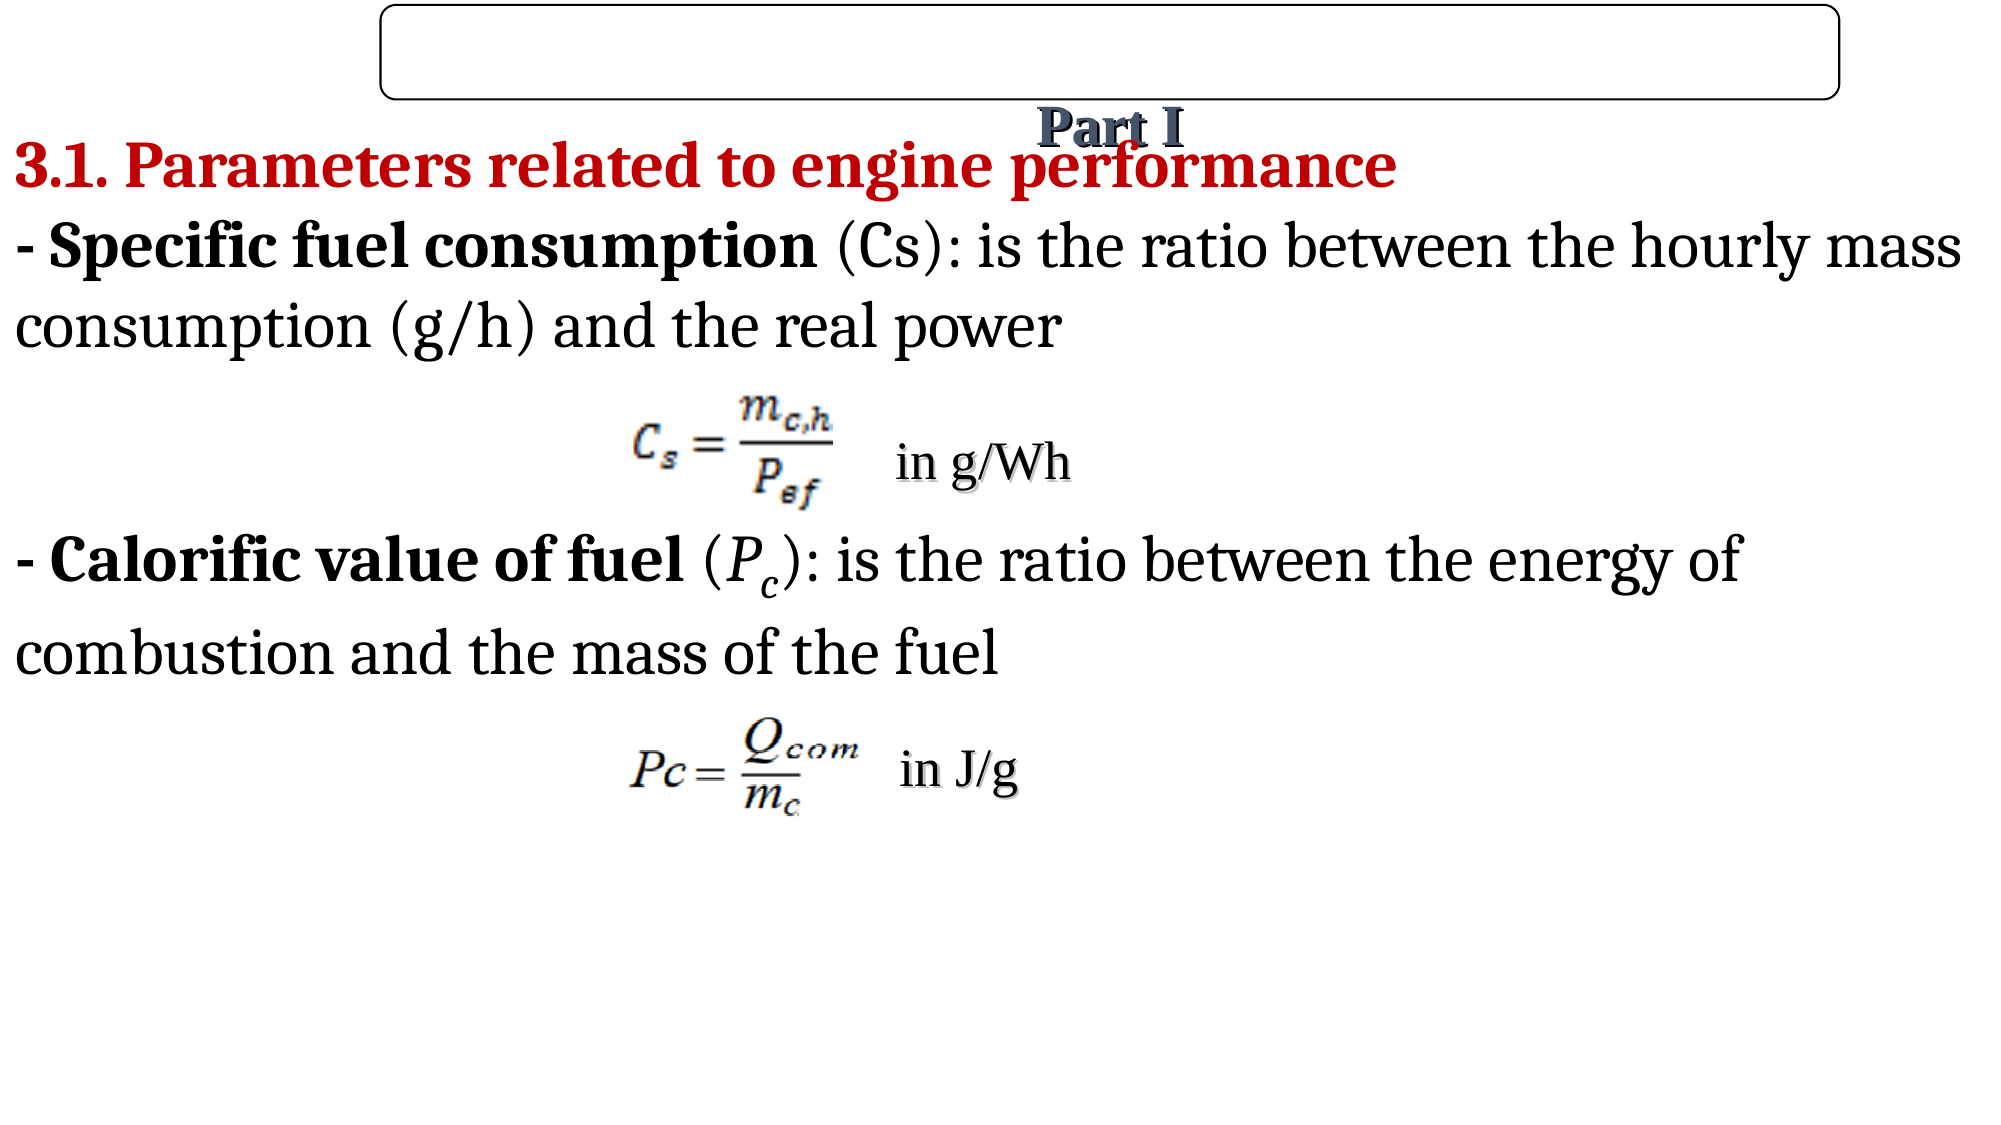

Part I
3.1. Parameters related to engine performance
- Specific fuel consumption (Cs): is the ratio between the hourly mass consumption (g/h) and the real power
in g/Wh
- Calorific value of fuel (Pc): is the ratio between the energy of combustion and the mass of the fuel
in J/g